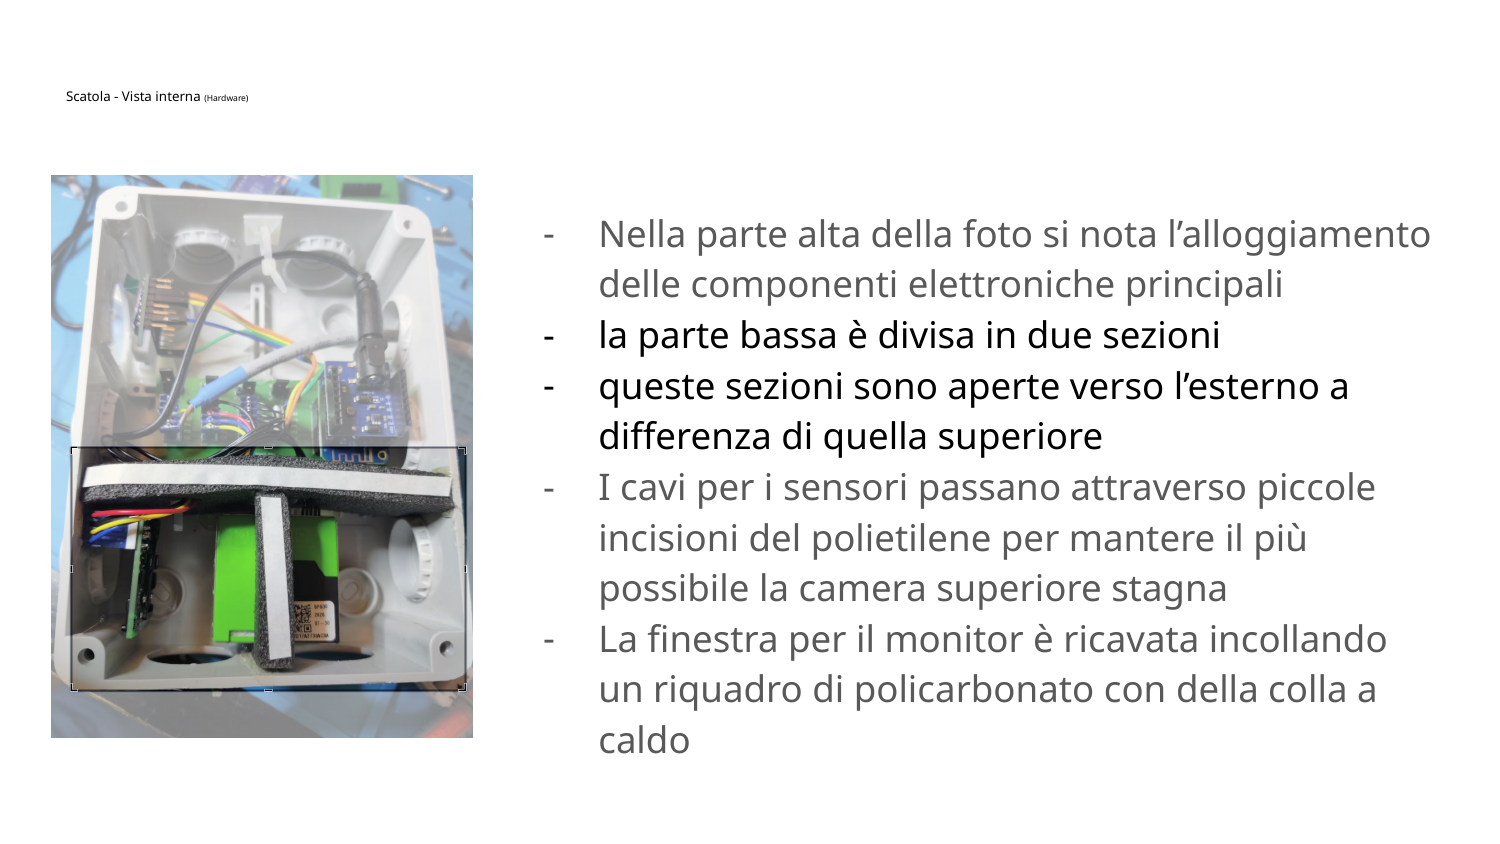

Scatola - Vista interna (Hardware)
# Nella parte alta della foto si nota l’alloggiamento delle componenti elettroniche principali
la parte bassa è divisa in due sezioni
queste sezioni sono aperte verso l’esterno a differenza di quella superiore
I cavi per i sensori passano attraverso piccole incisioni del polietilene per mantere il più possibile la camera superiore stagna
La finestra per il monitor è ricavata incollando un riquadro di policarbonato con della colla a caldo